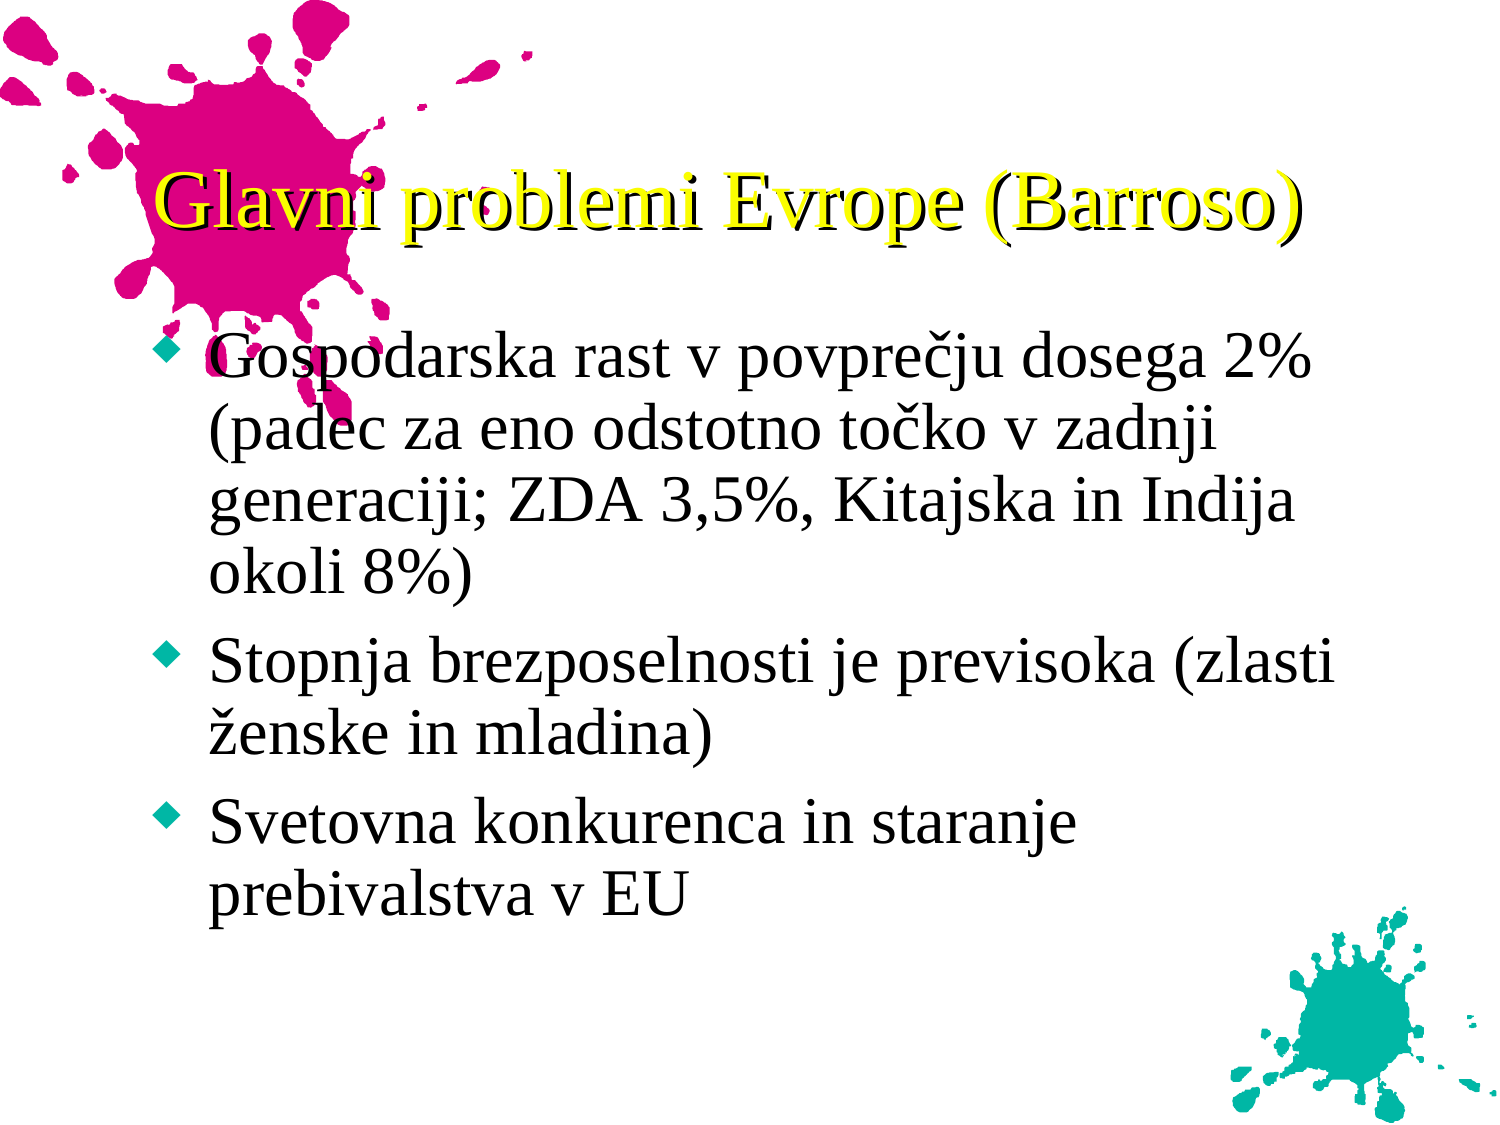

# Glavni problemi Evrope (Barroso)
Gospodarska rast v povprečju dosega 2% (padec za eno odstotno točko v zadnji generaciji; ZDA 3,5%, Kitajska in Indija okoli 8%)
Stopnja brezposelnosti je previsoka (zlasti ženske in mladina)
Svetovna konkurenca in staranje prebivalstva v EU